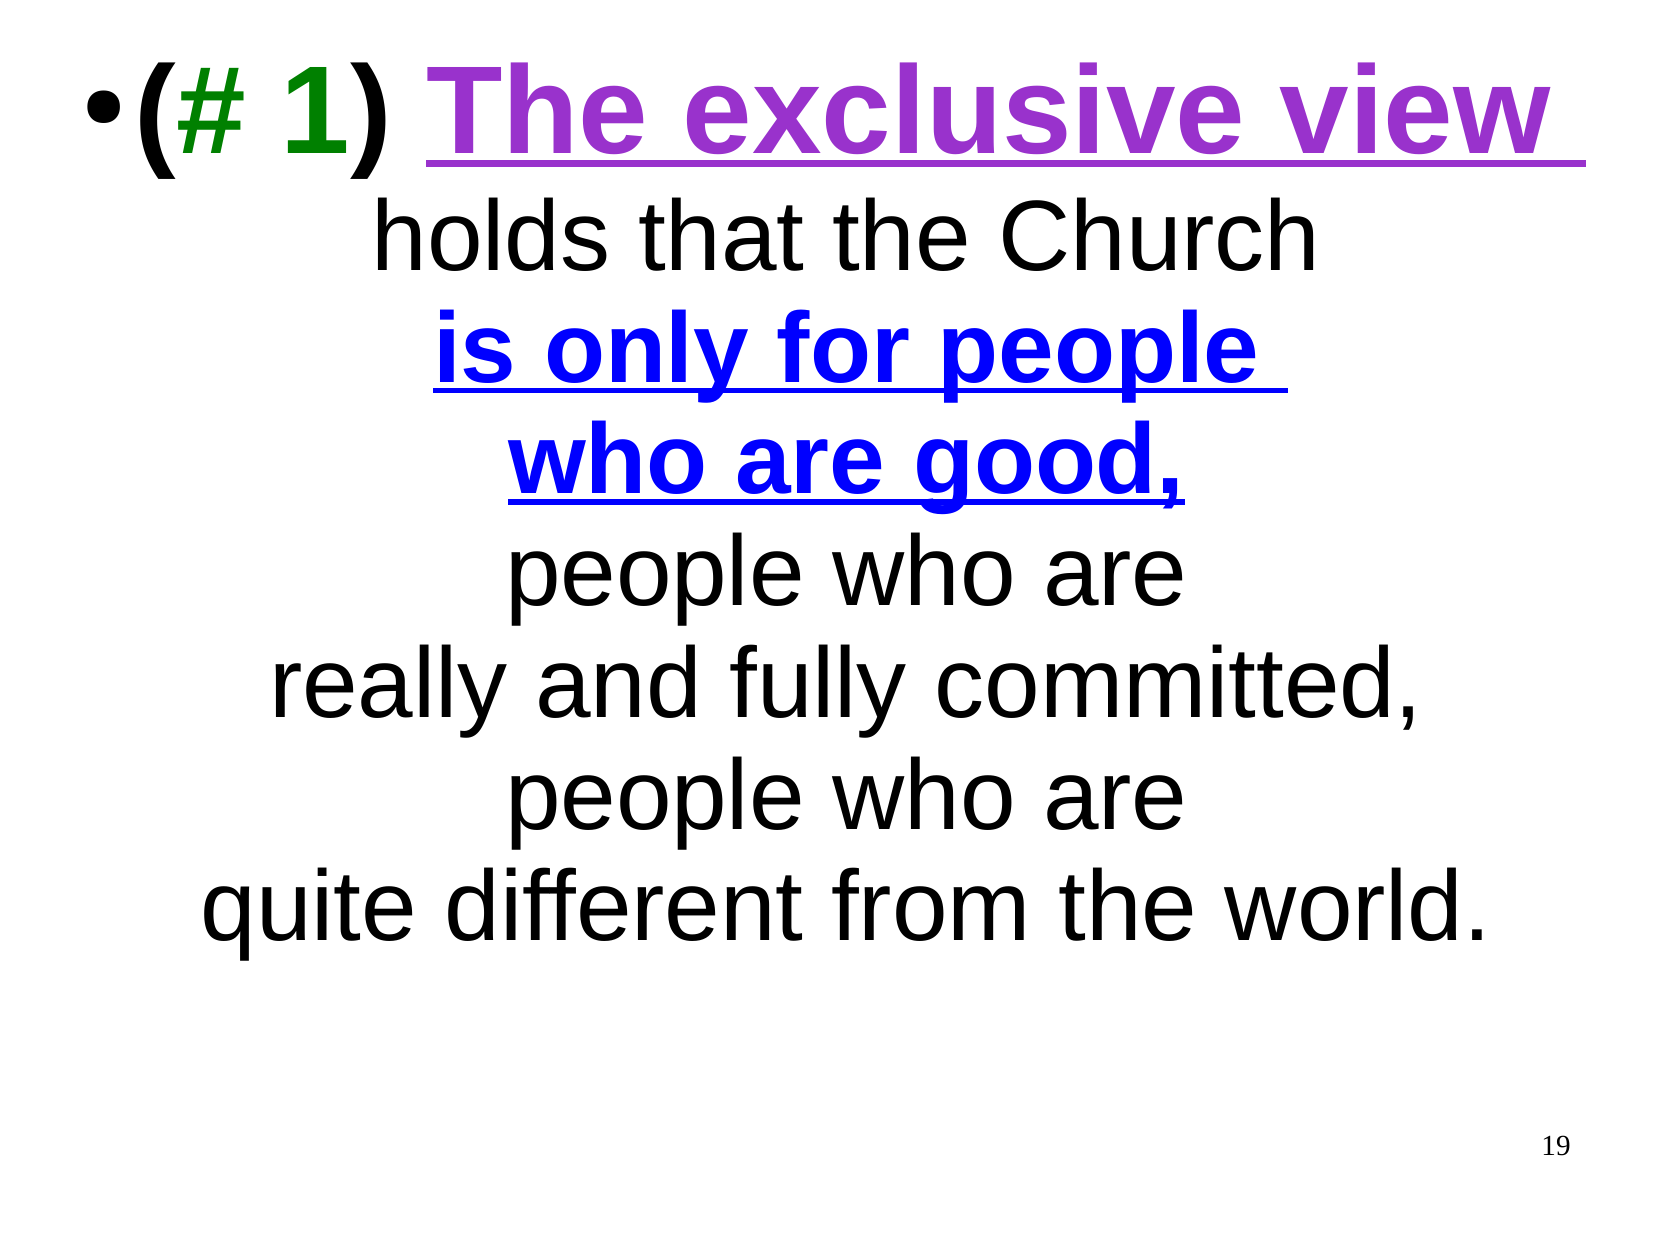

# (# 1) The exclusive view holds that the Church is only for people who are good, people who are really and fully committed, people who are quite different from the world.
19